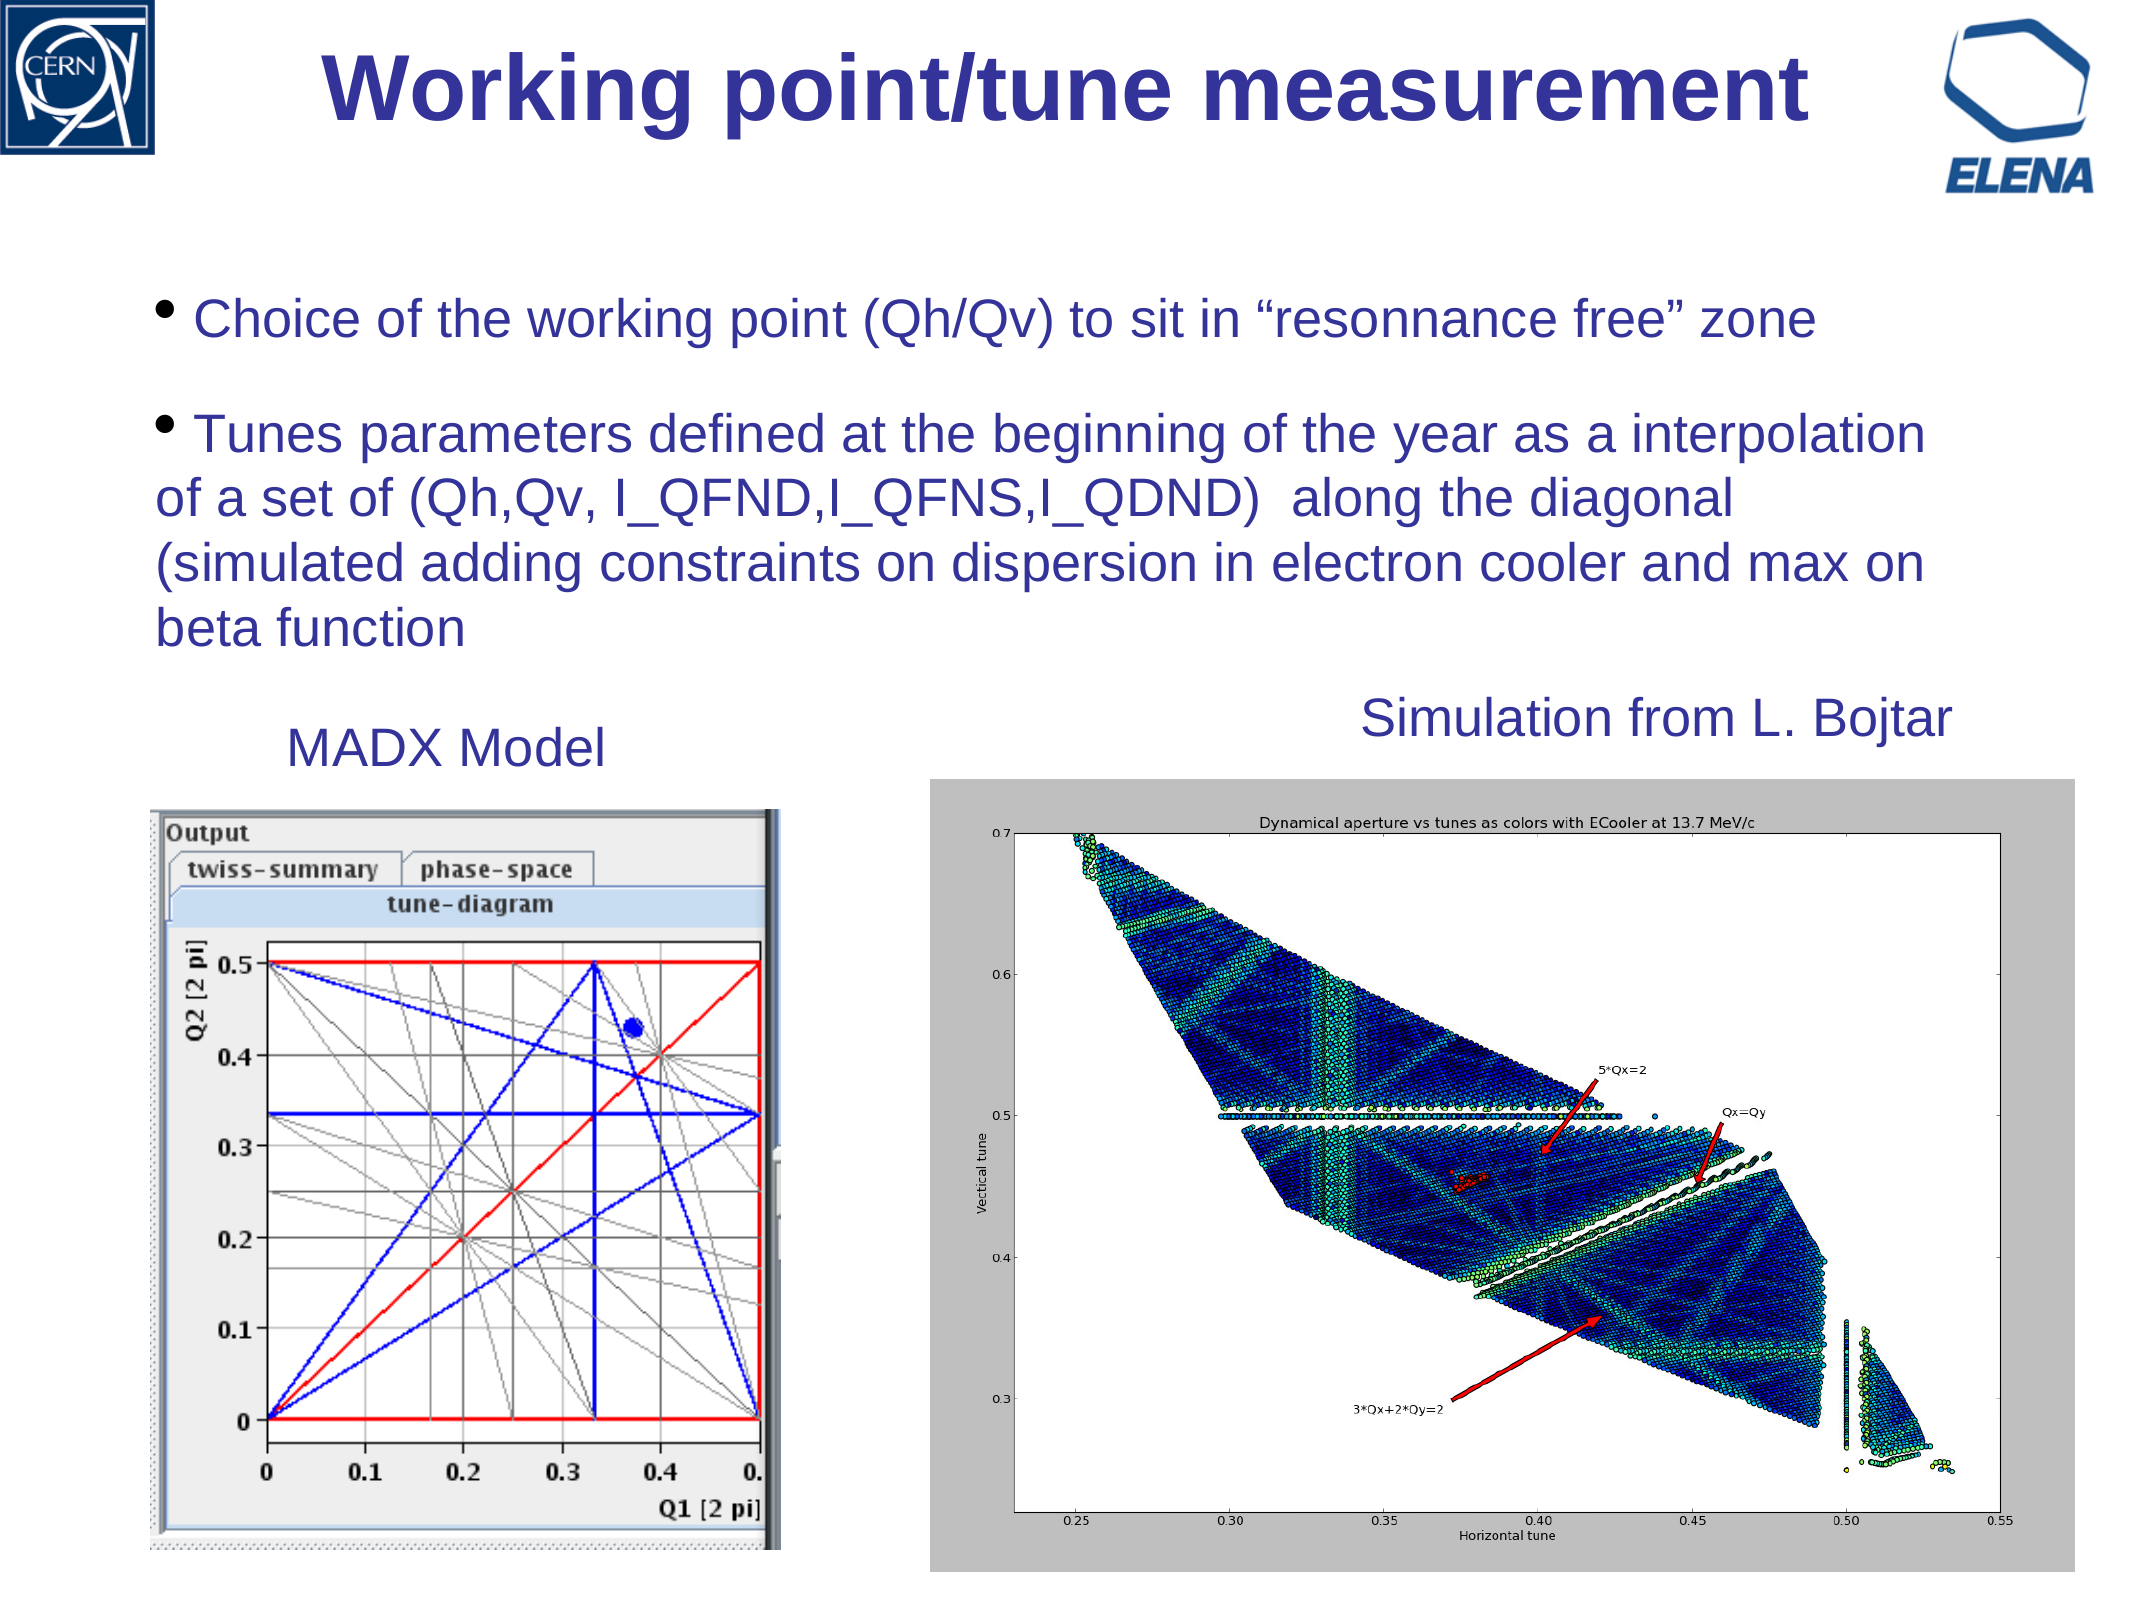

# Working point/tune measurement
 Choice of the working point (Qh/Qv) to sit in “resonnance free” zone
 Tunes parameters defined at the beginning of the year as a interpolation of a set of (Qh,Qv, I_QFND,I_QFNS,I_QDND) along the diagonal (simulated adding constraints on dispersion in electron cooler and max on beta function
Simulation from L. Bojtar
MADX Model